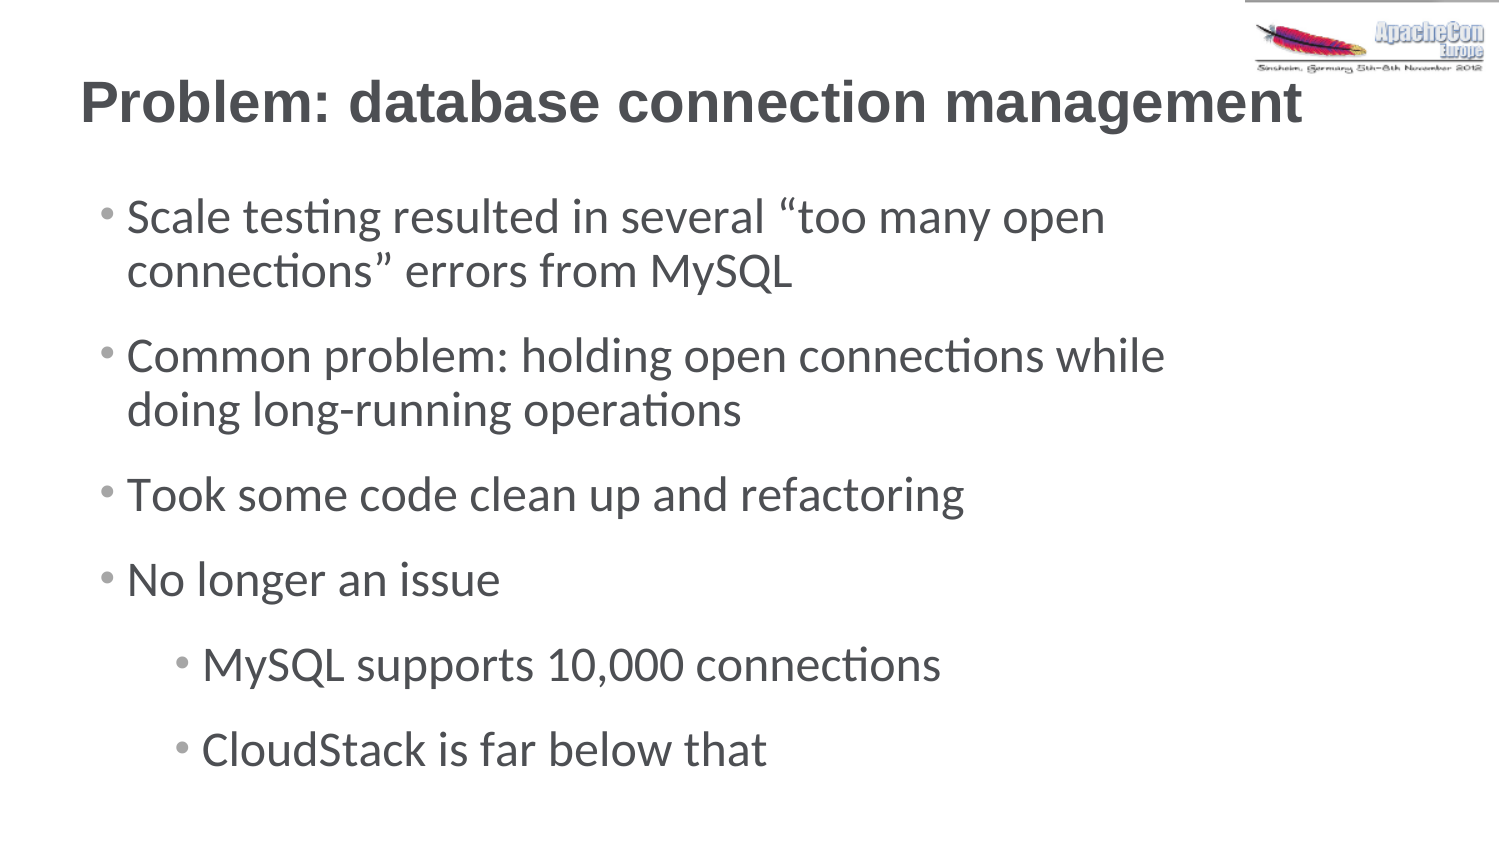

# Problem: database connection management
Scale testing resulted in several “too many open connections” errors from MySQL
Common problem: holding open connections while doing long-running operations
Took some code clean up and refactoring
No longer an issue
MySQL supports 10,000 connections
CloudStack is far below that